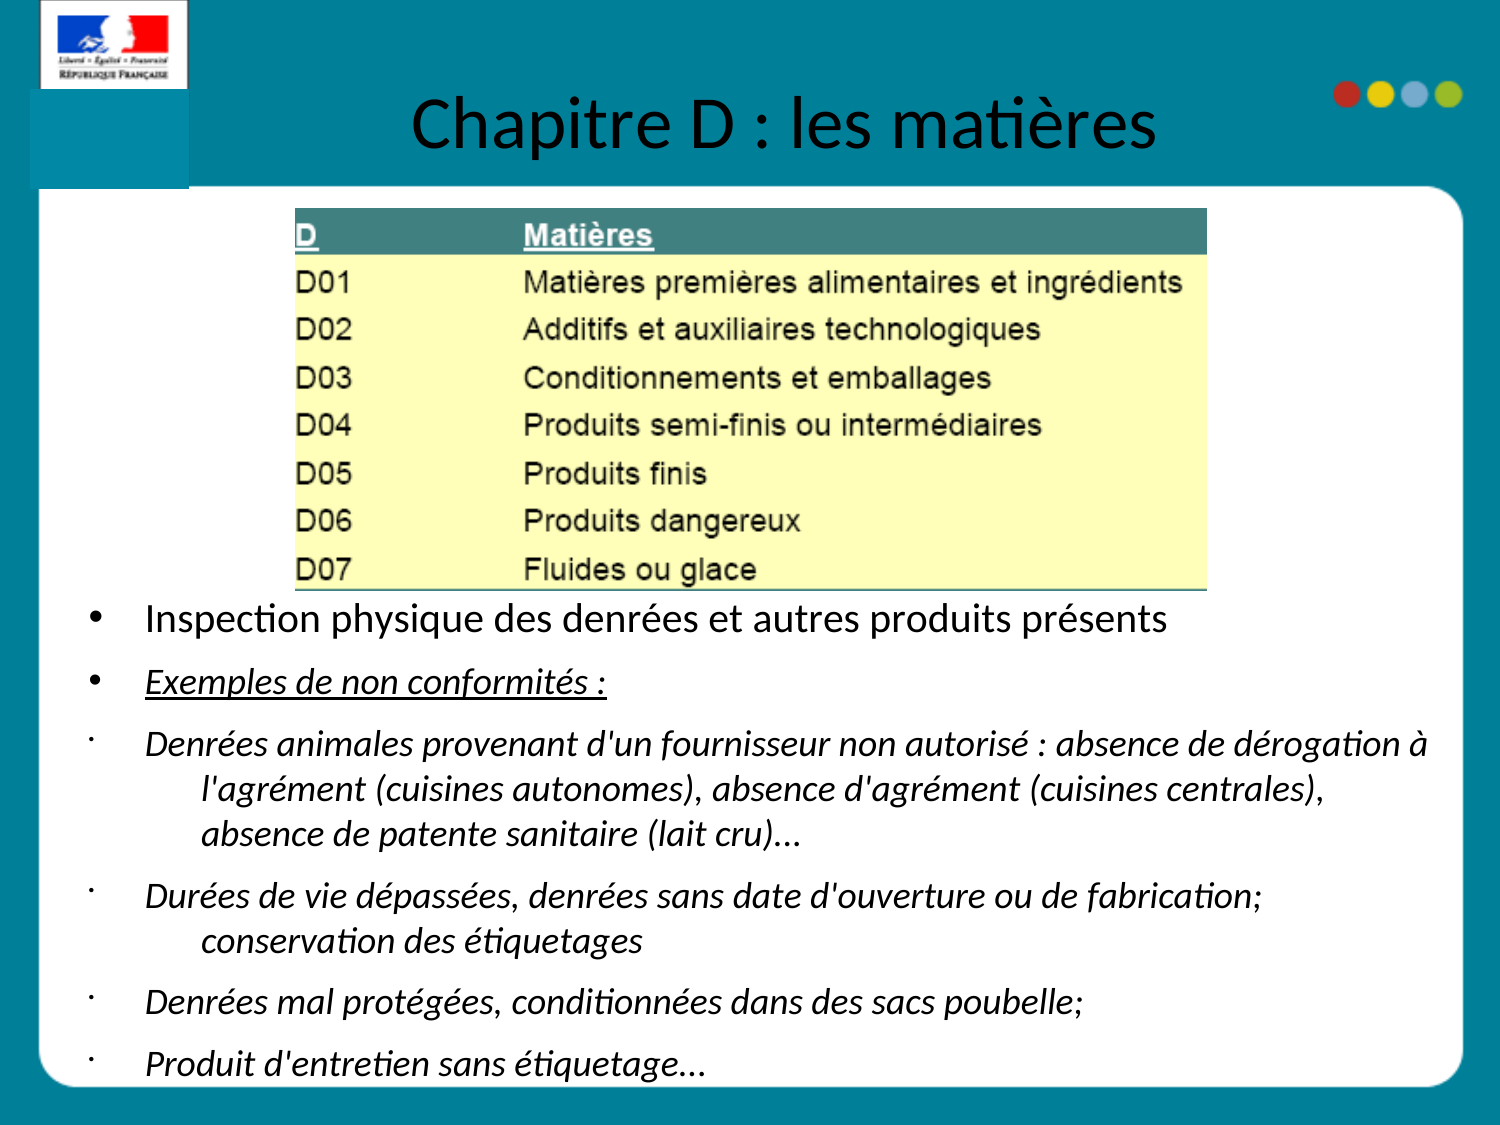

# Chapitre D : les matières
Inspection physique des denrées et autres produits présents
Exemples de non conformités :
Denrées animales provenant d'un fournisseur non autorisé : absence de dérogation à l'agrément (cuisines autonomes), absence d'agrément (cuisines centrales), absence de patente sanitaire (lait cru)...
Durées de vie dépassées, denrées sans date d'ouverture ou de fabrication; conservation des étiquetages
Denrées mal protégées, conditionnées dans des sacs poubelle;
Produit d'entretien sans étiquetage...